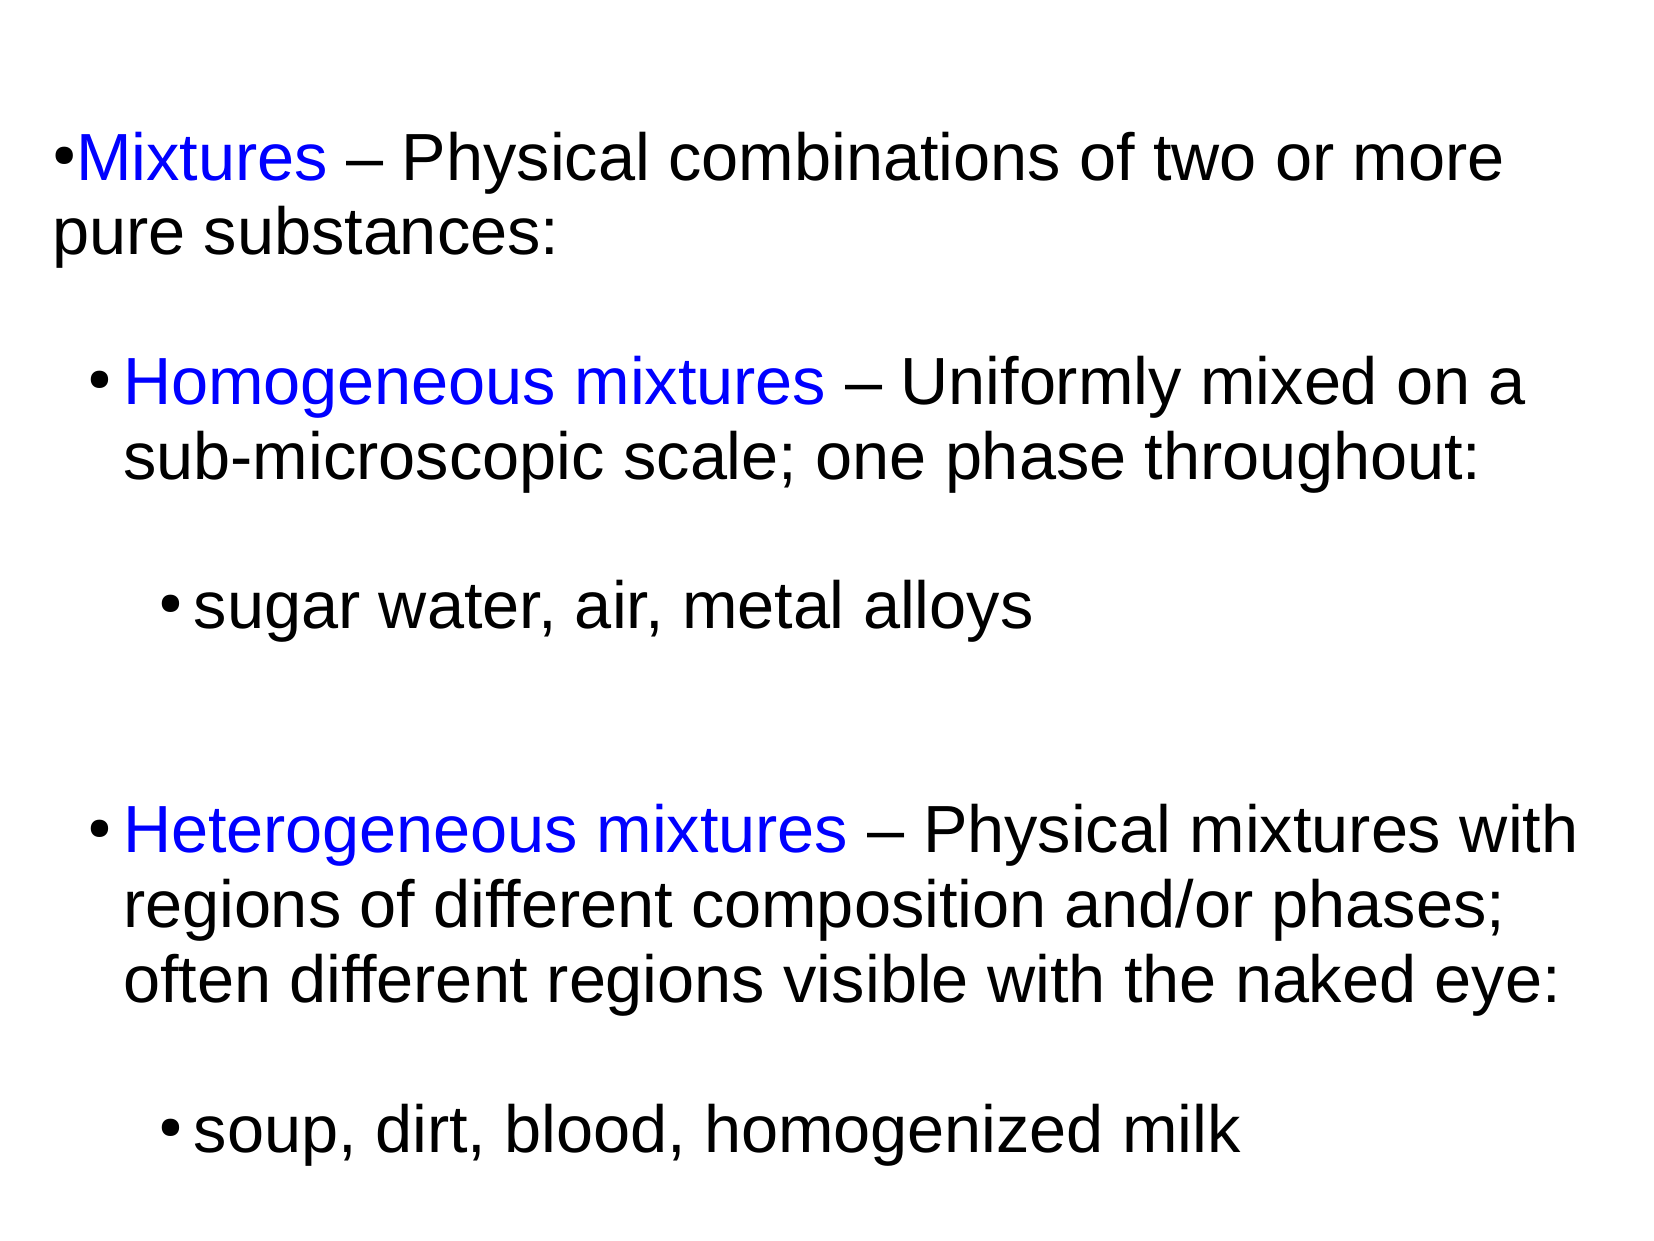

Mixtures – Physical combinations of two or more pure substances:
Homogeneous mixtures – Uniformly mixed on a sub-microscopic scale; one phase throughout:
sugar water, air, metal alloys
Heterogeneous mixtures – Physical mixtures with regions of different composition and/or phases; often different regions visible with the naked eye:
soup, dirt, blood, homogenized milk